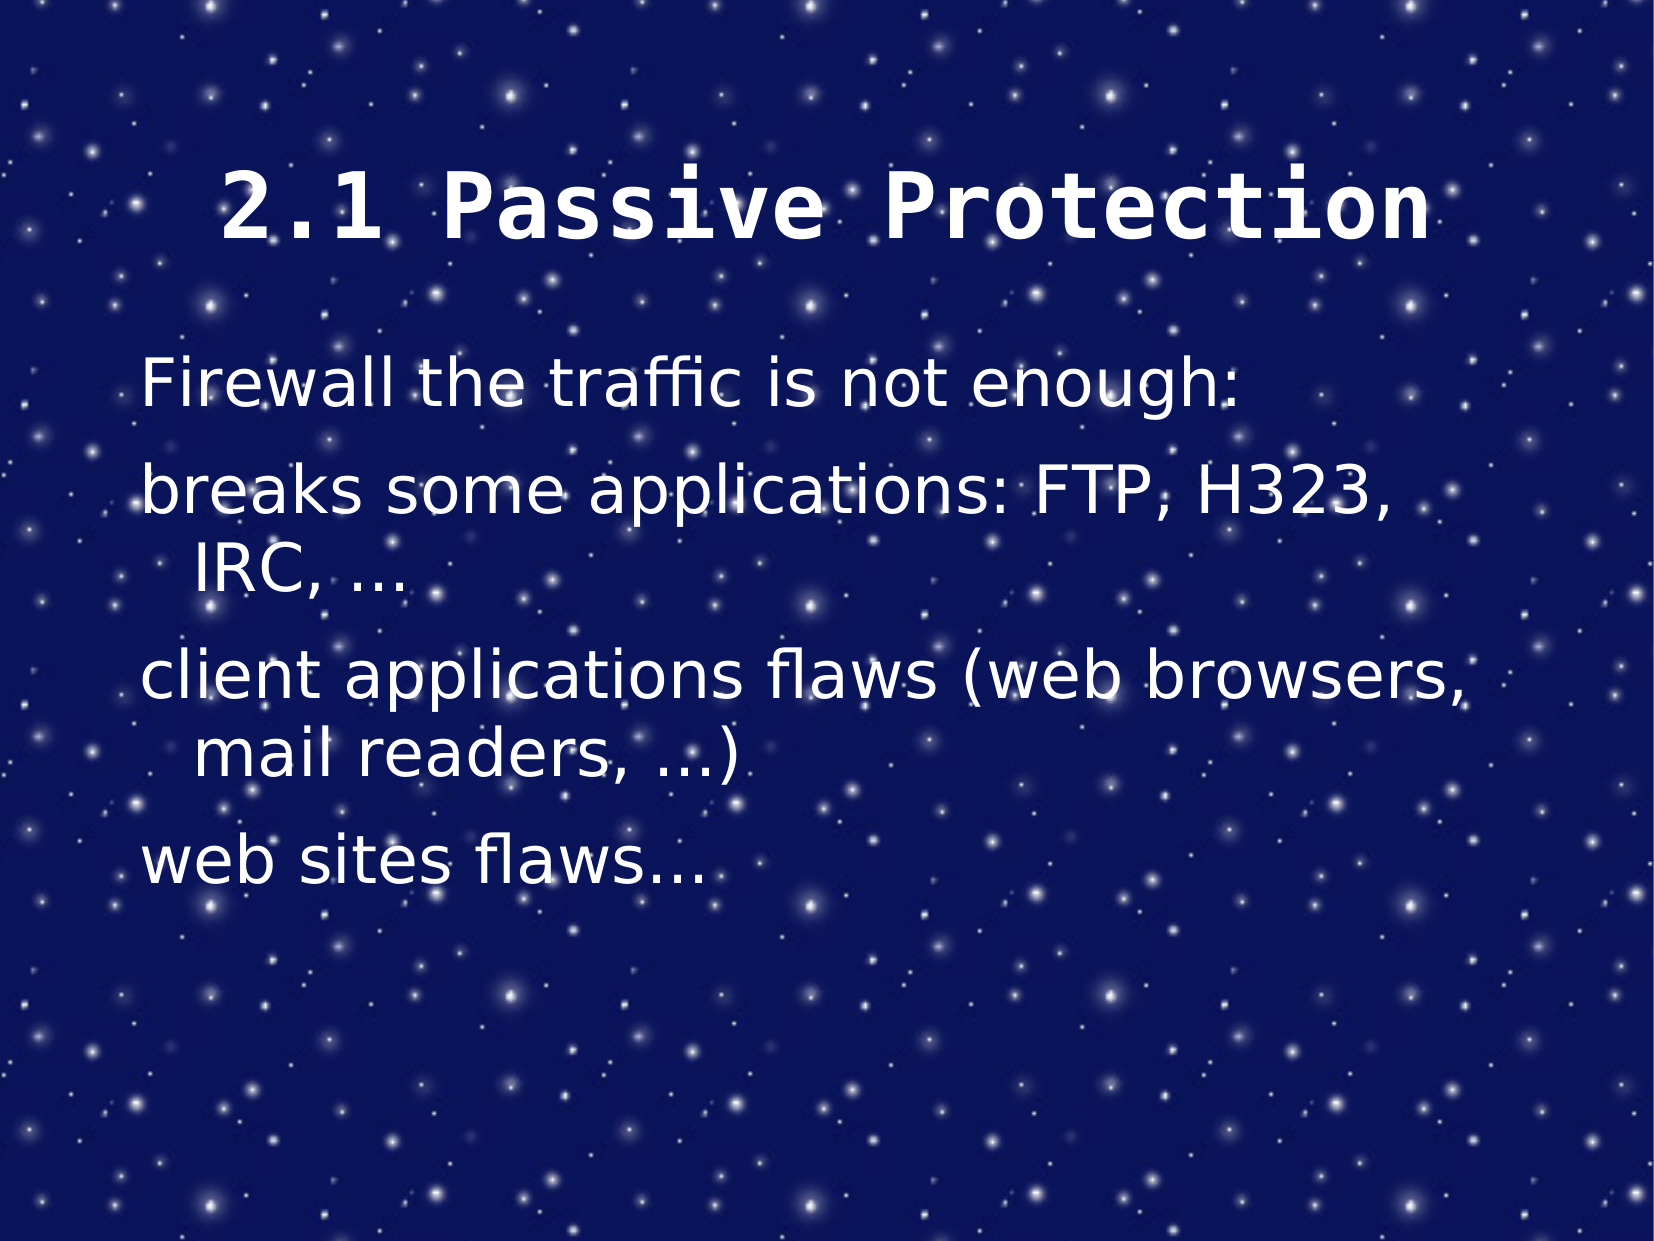

# 2.1 Passive Protection
Firewall the traffic is not enough:
breaks some applications: FTP, H323, IRC, ...
client applications flaws (web browsers, mail readers, ...)
web sites flaws...